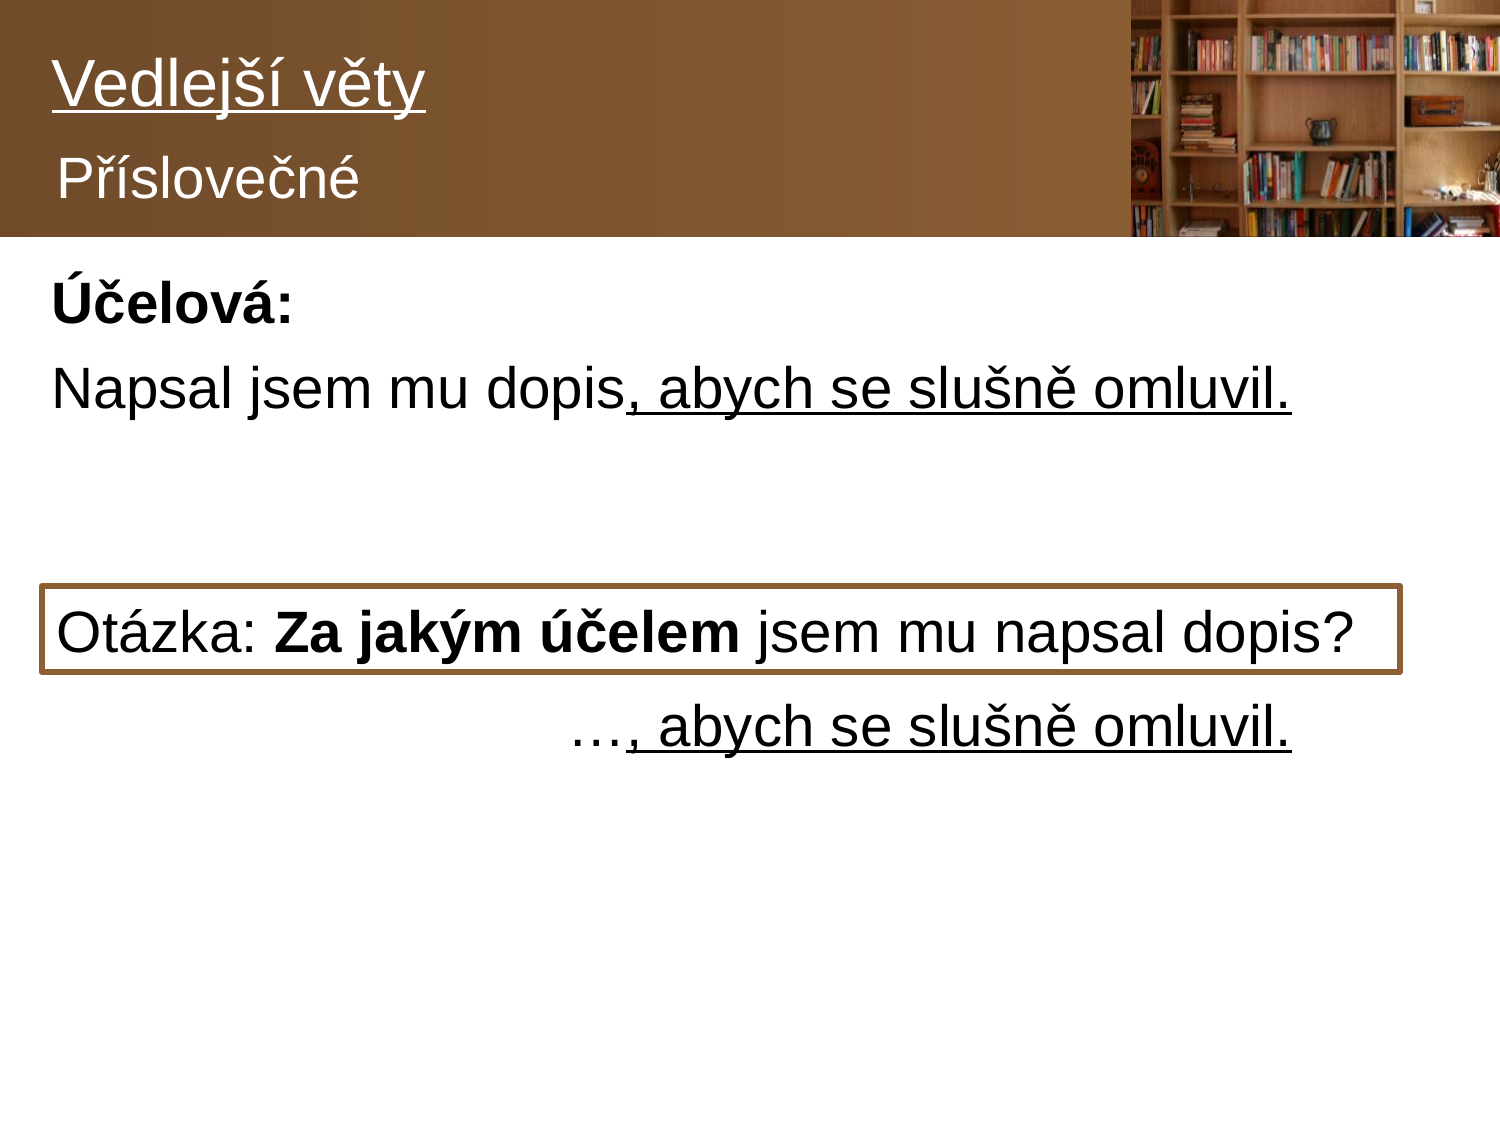

Vedlejší věty
Příslovečné
Účelová:
Napsal jsem mu dopis, abych se slušně omluvil.
 …, abych se slušně omluvil.
Otázka: Za jakým účelem jsem mu napsal dopis?